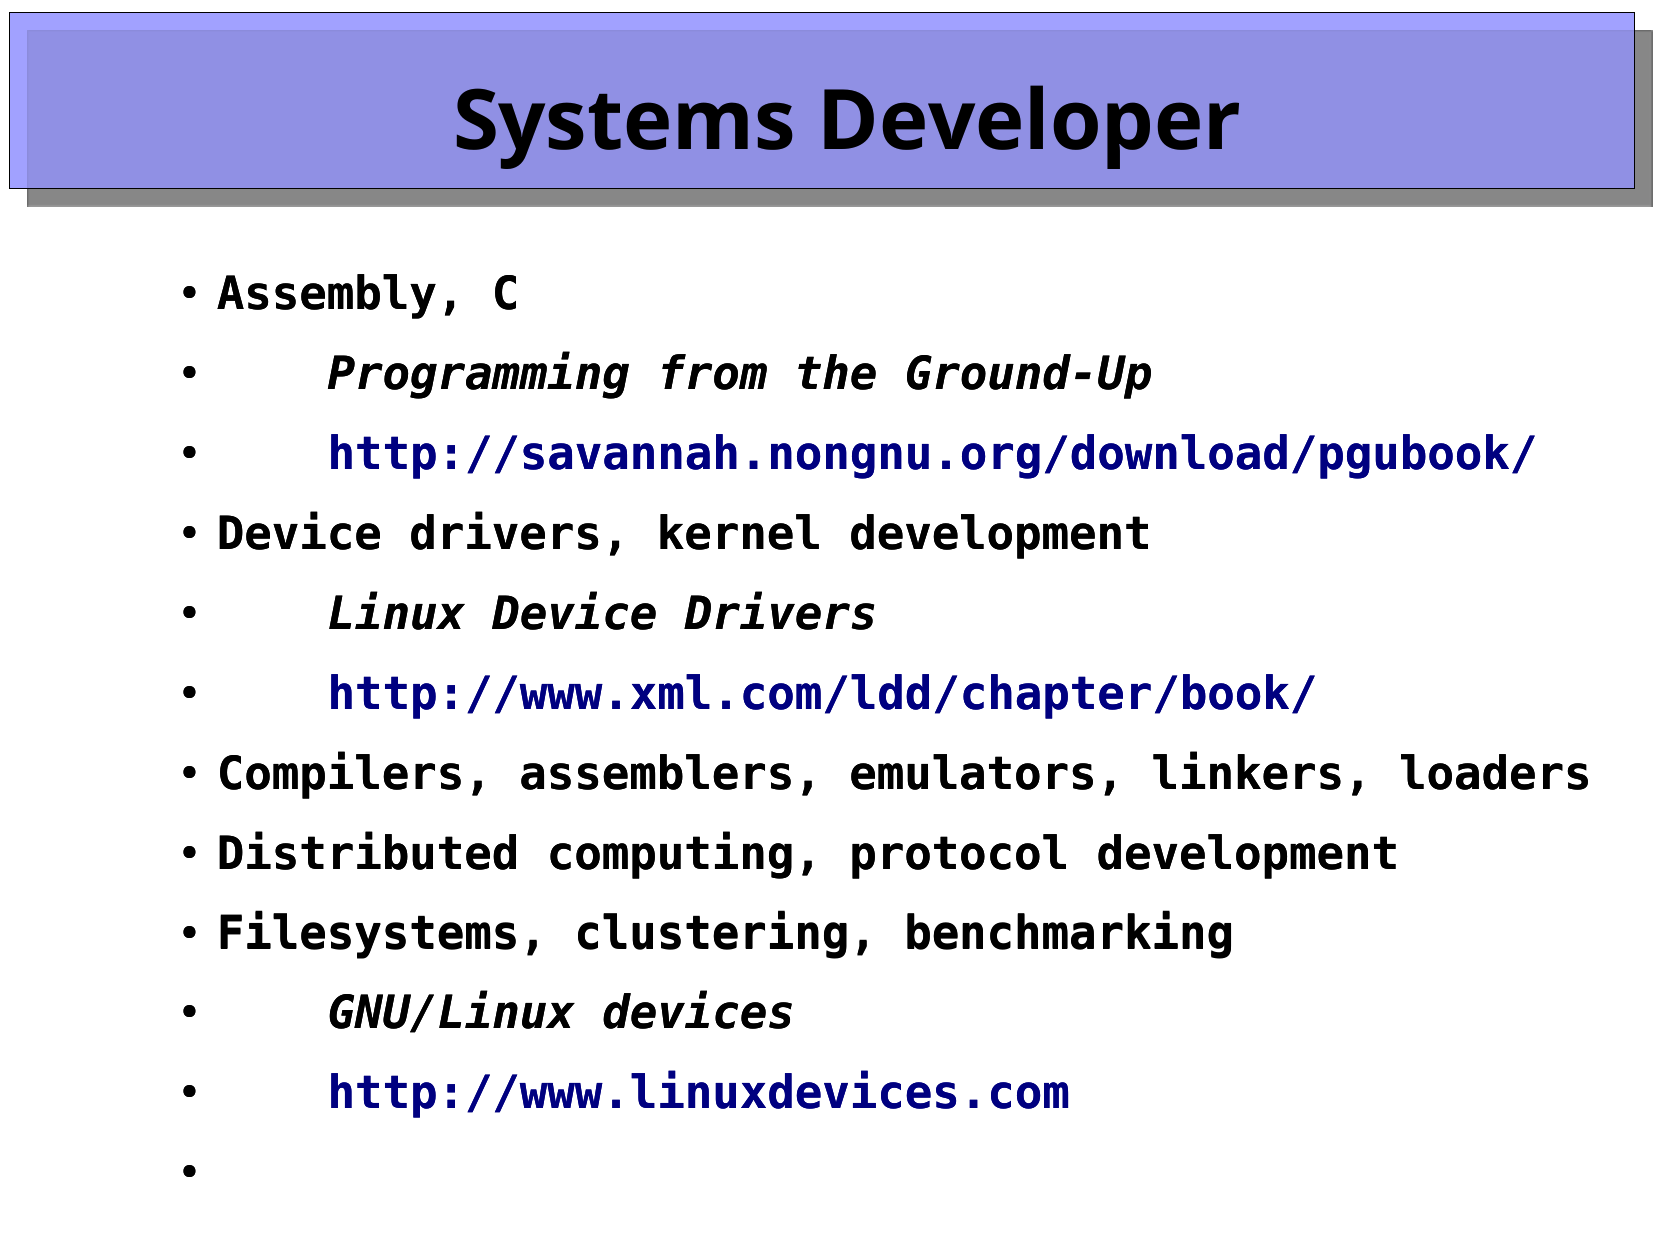

Systems Developer
Systems Developer
Assembly, C
 	Programming from the Ground-Up
 	http://savannah.nongnu.org/download/pgubook/
Device drivers, kernel development
 	Linux Device Drivers
 	http://www.xml.com/ldd/chapter/book/
Compilers, assemblers, emulators, linkers, loaders
Distributed computing, protocol development
Filesystems, clustering, benchmarking
	GNU/Linux devices
	http://www.linuxdevices.com
Assembly, C
 	Programming from the Ground-Up
 	http://savannah.nongnu.org/download/pgubook/
Device drivers, kernel development
 	Linux Device Drivers
 	http://www.xml.com/ldd/chapter/book/
Compilers, assemblers, emulators, linkers, loaders
Distributed computing, protocol development
Filesystems, clustering, benchmarking
	GNU/Linux devices
	http://www.linuxdevices.com